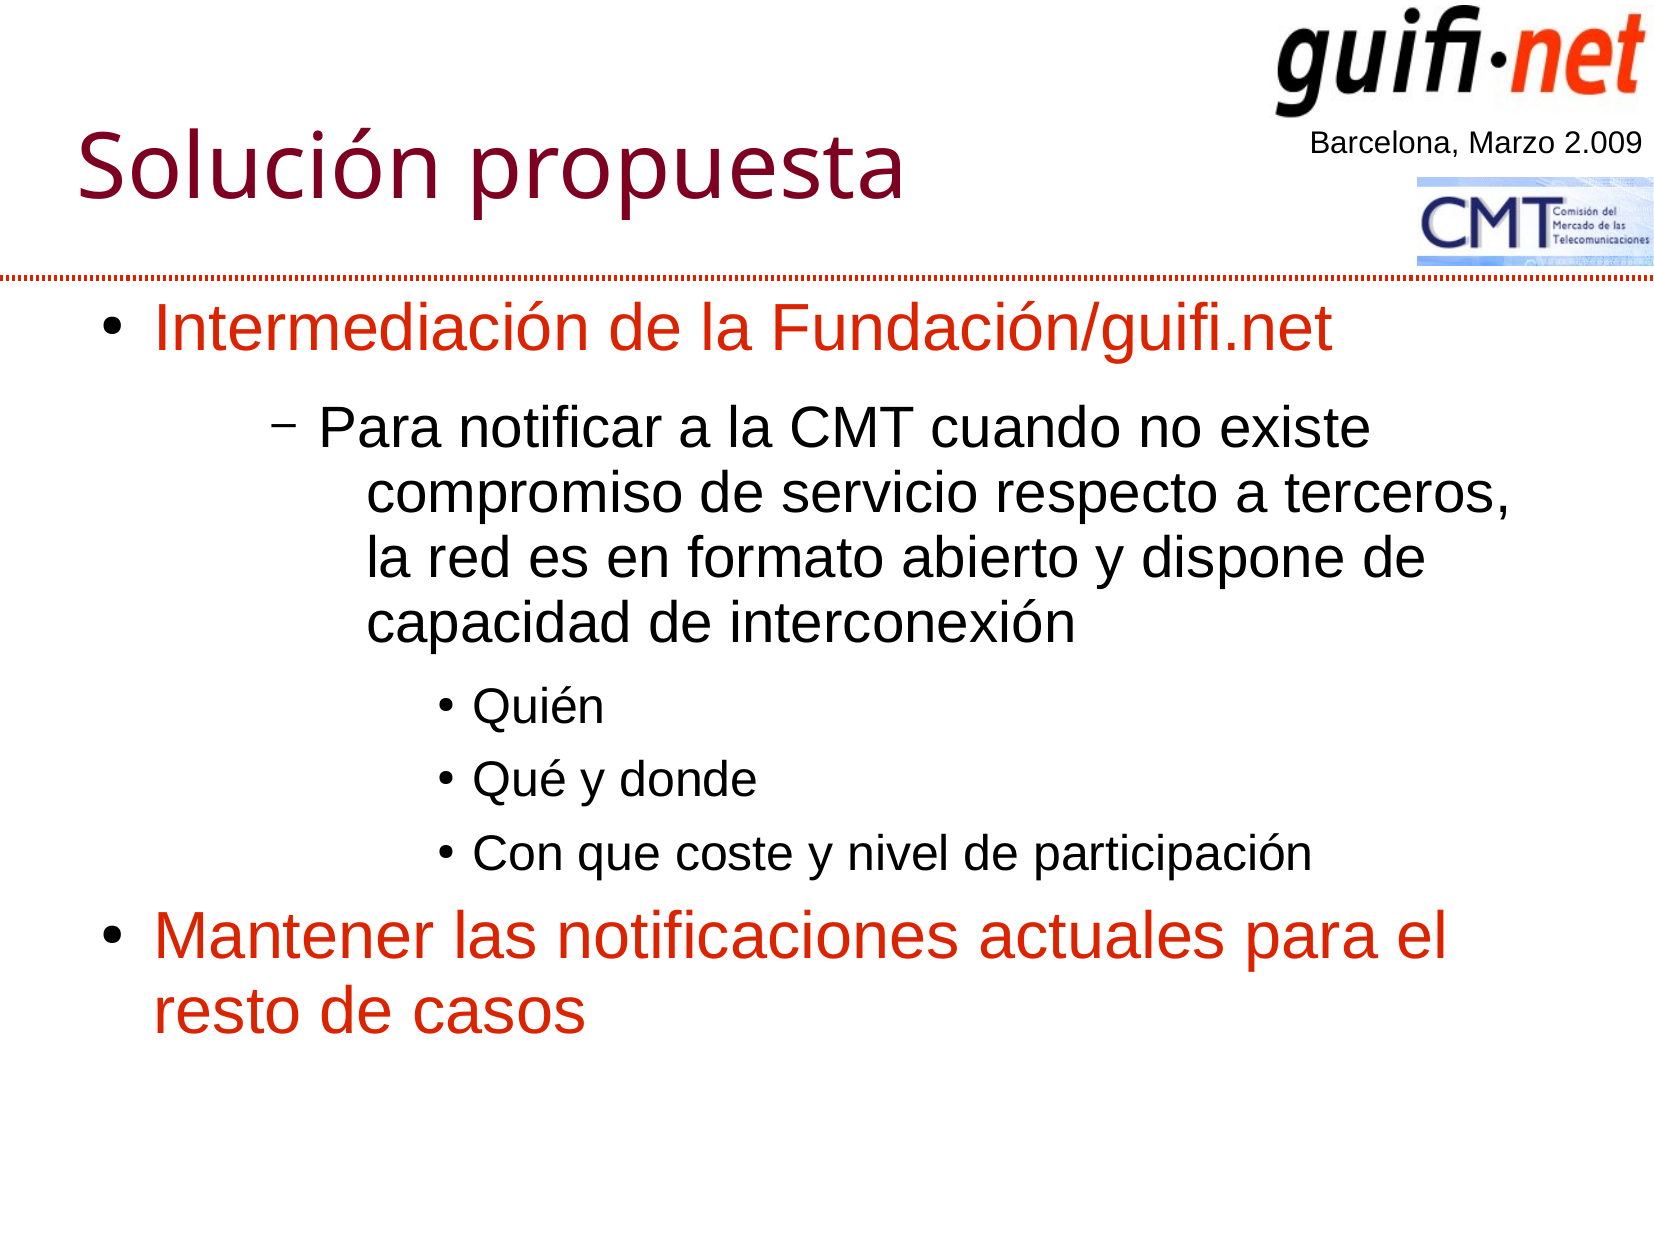

# Solución propuesta
Intermediación de la Fundación/guifi.net
Para notificar a la CMT cuando no existe compromiso de servicio respecto a terceros, la red es en formato abierto y dispone de capacidad de interconexión
Quién
Qué y donde
Con que coste y nivel de participación
Mantener las notificaciones actuales para el resto de casos